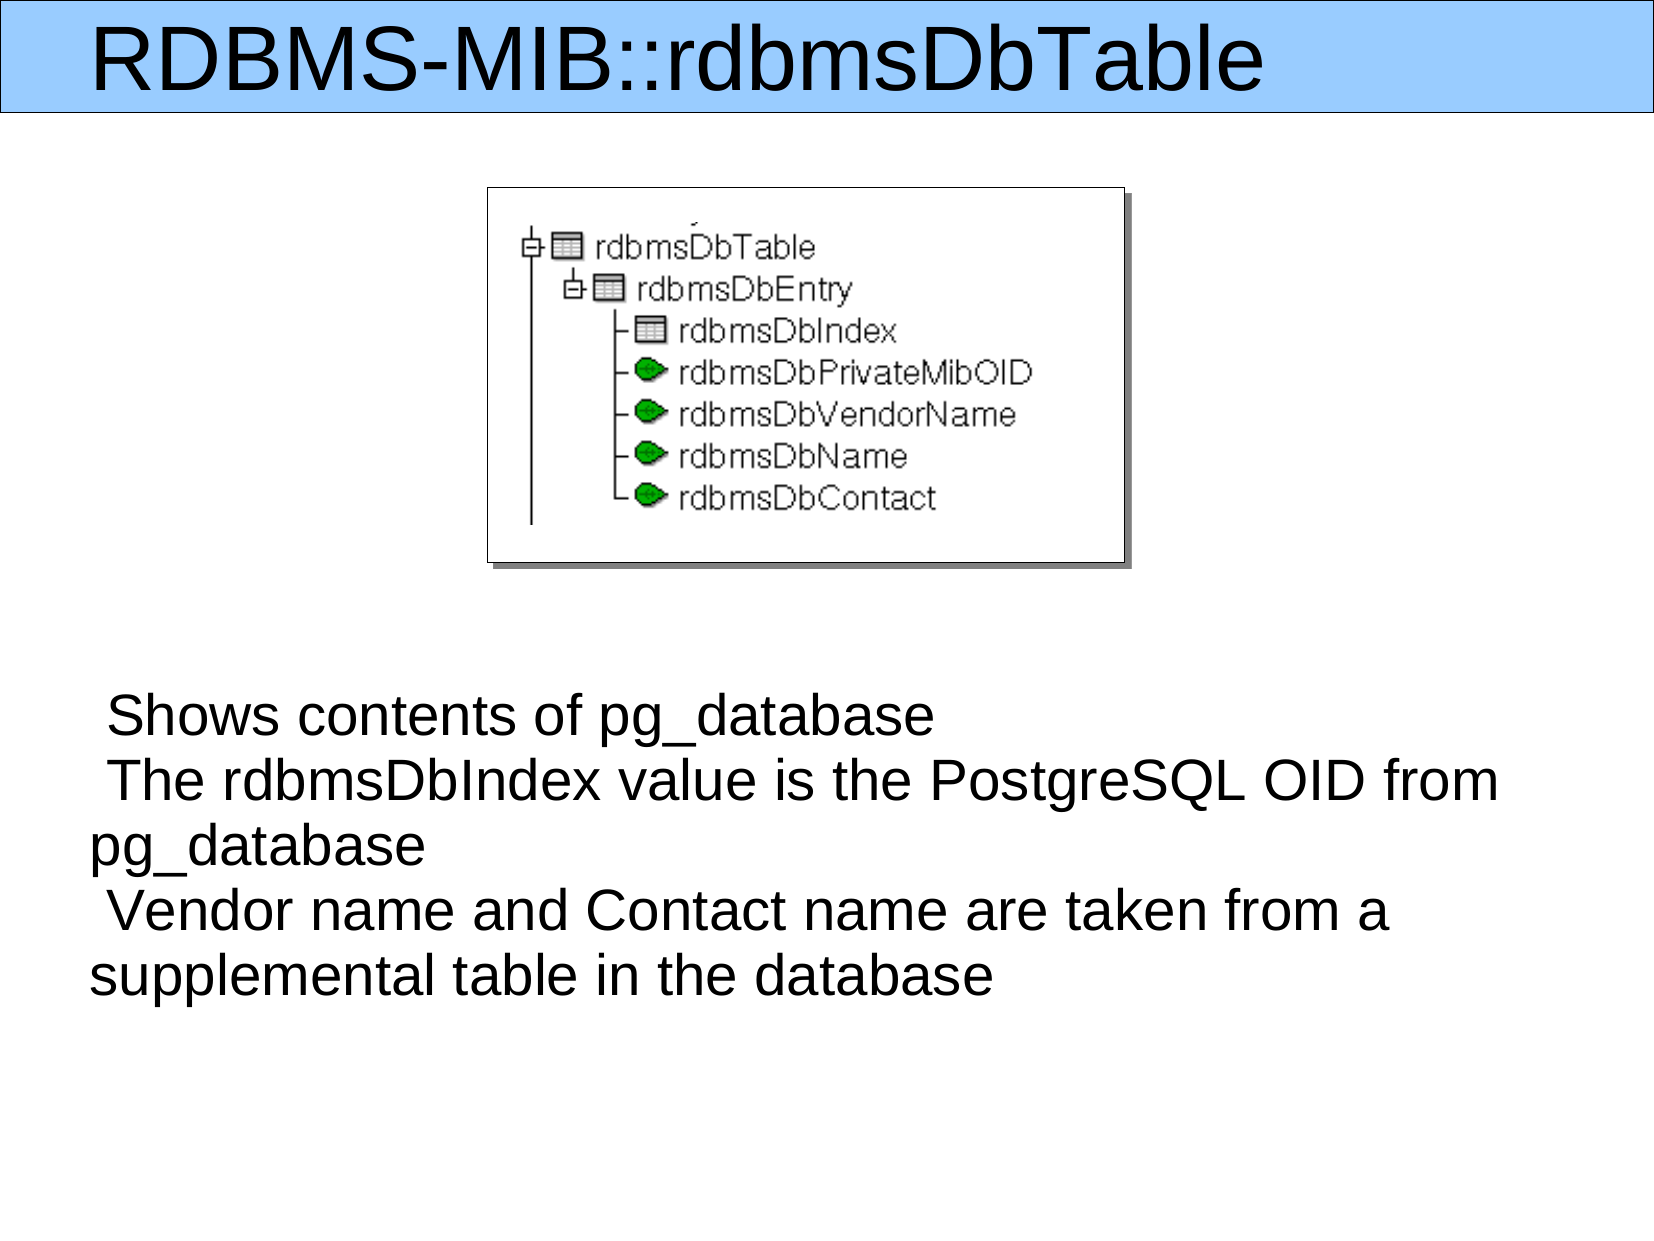

RDBMS-MIB::rdbmsDbTable
 Shows contents of pg_database
 The rdbmsDbIndex value is the PostgreSQL OID from pg_database
 Vendor name and Contact name are taken from a supplemental table in the database